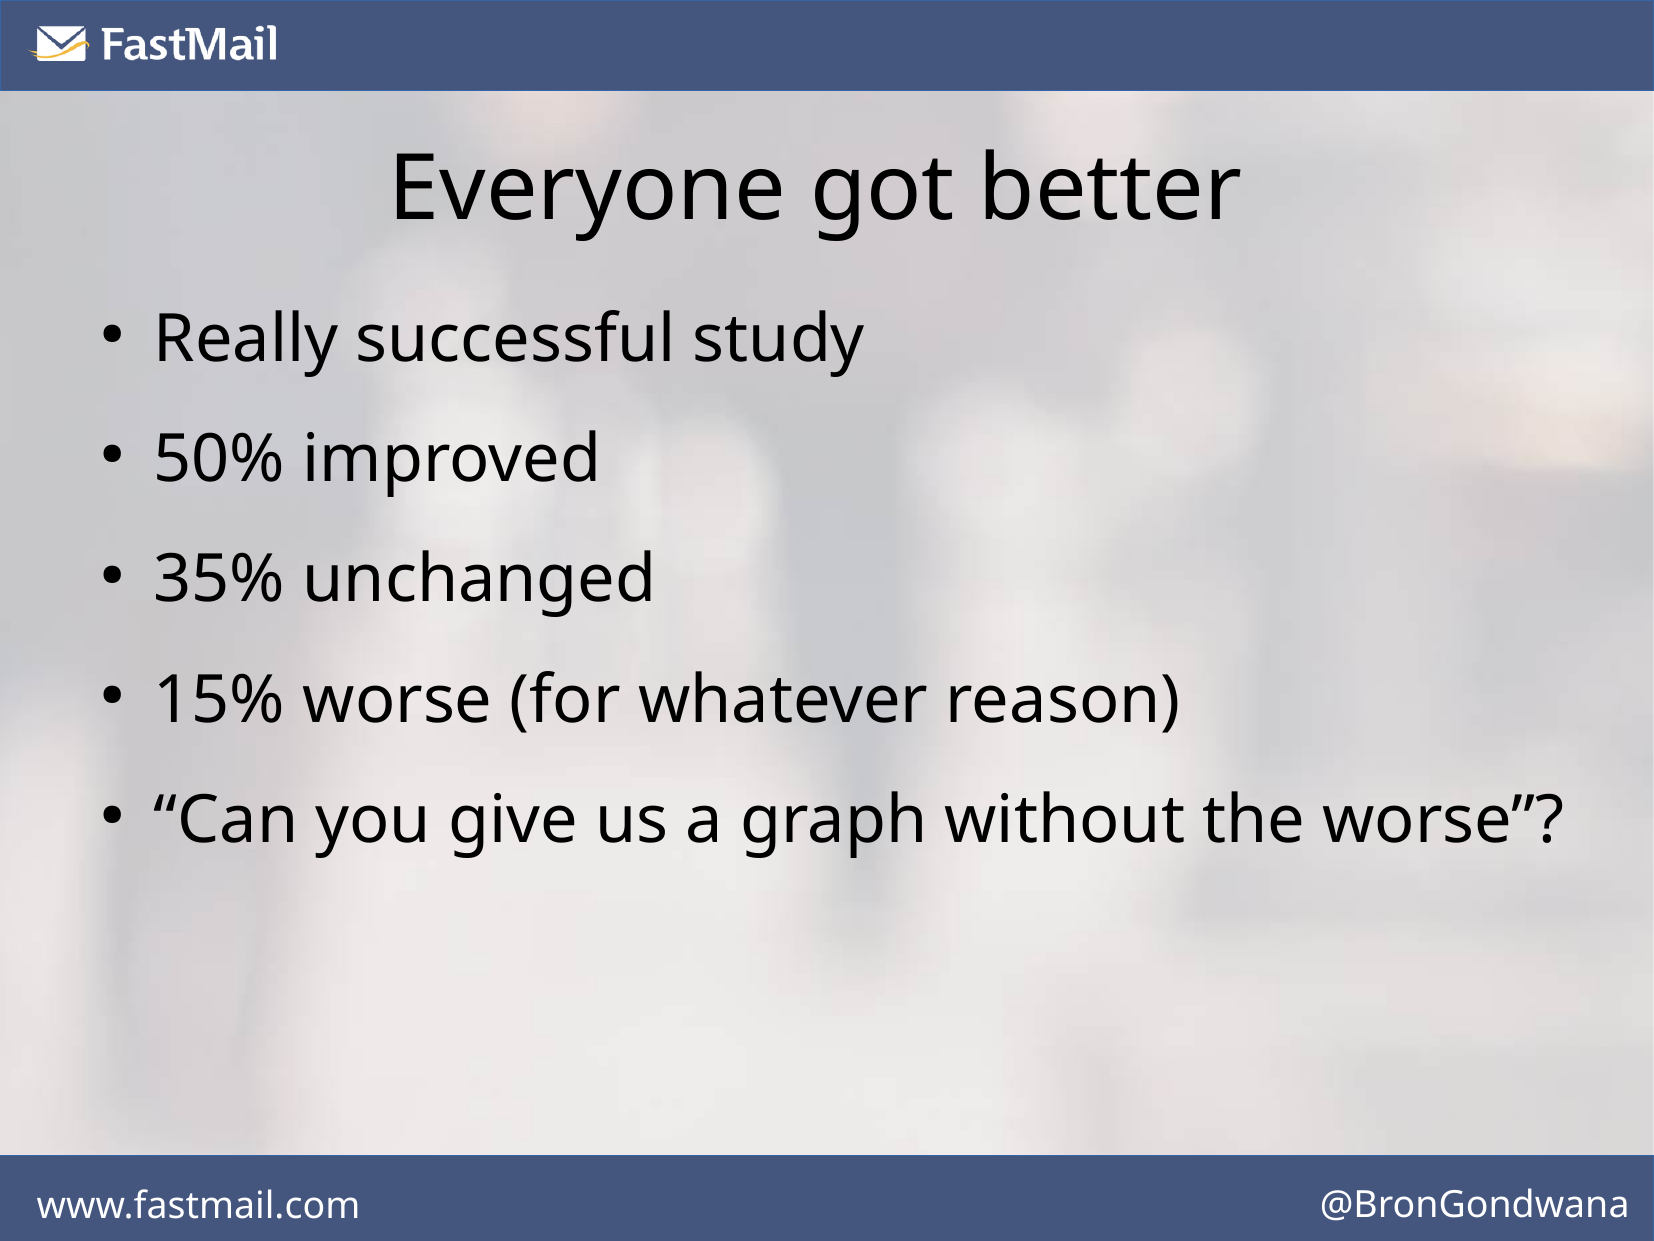

# Everyone got better
Really successful study
50% improved
35% unchanged
15% worse (for whatever reason)
“Can you give us a graph without the worse”?